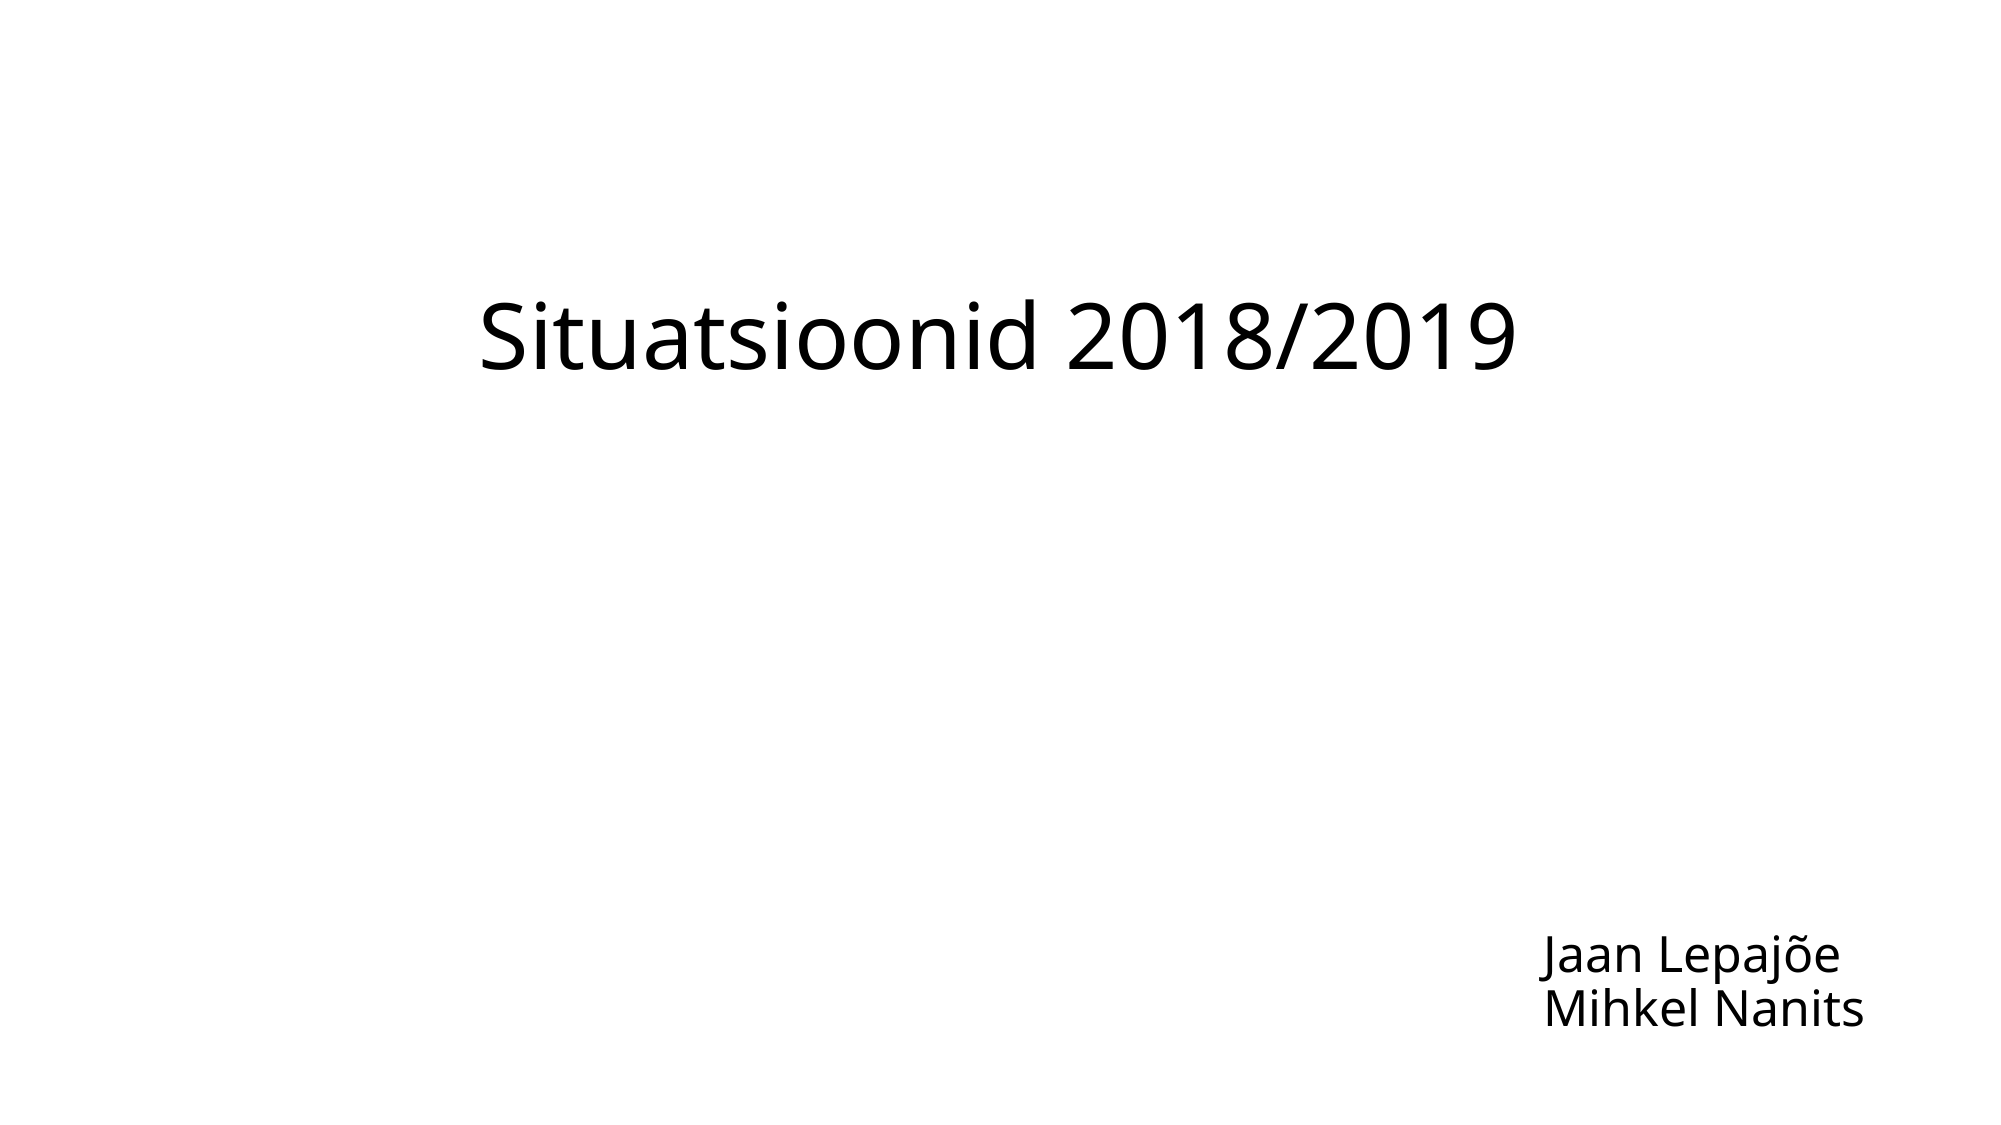

# Situatsioonid 2018/2019
Jaan Lepajõe
Mihkel Nanits